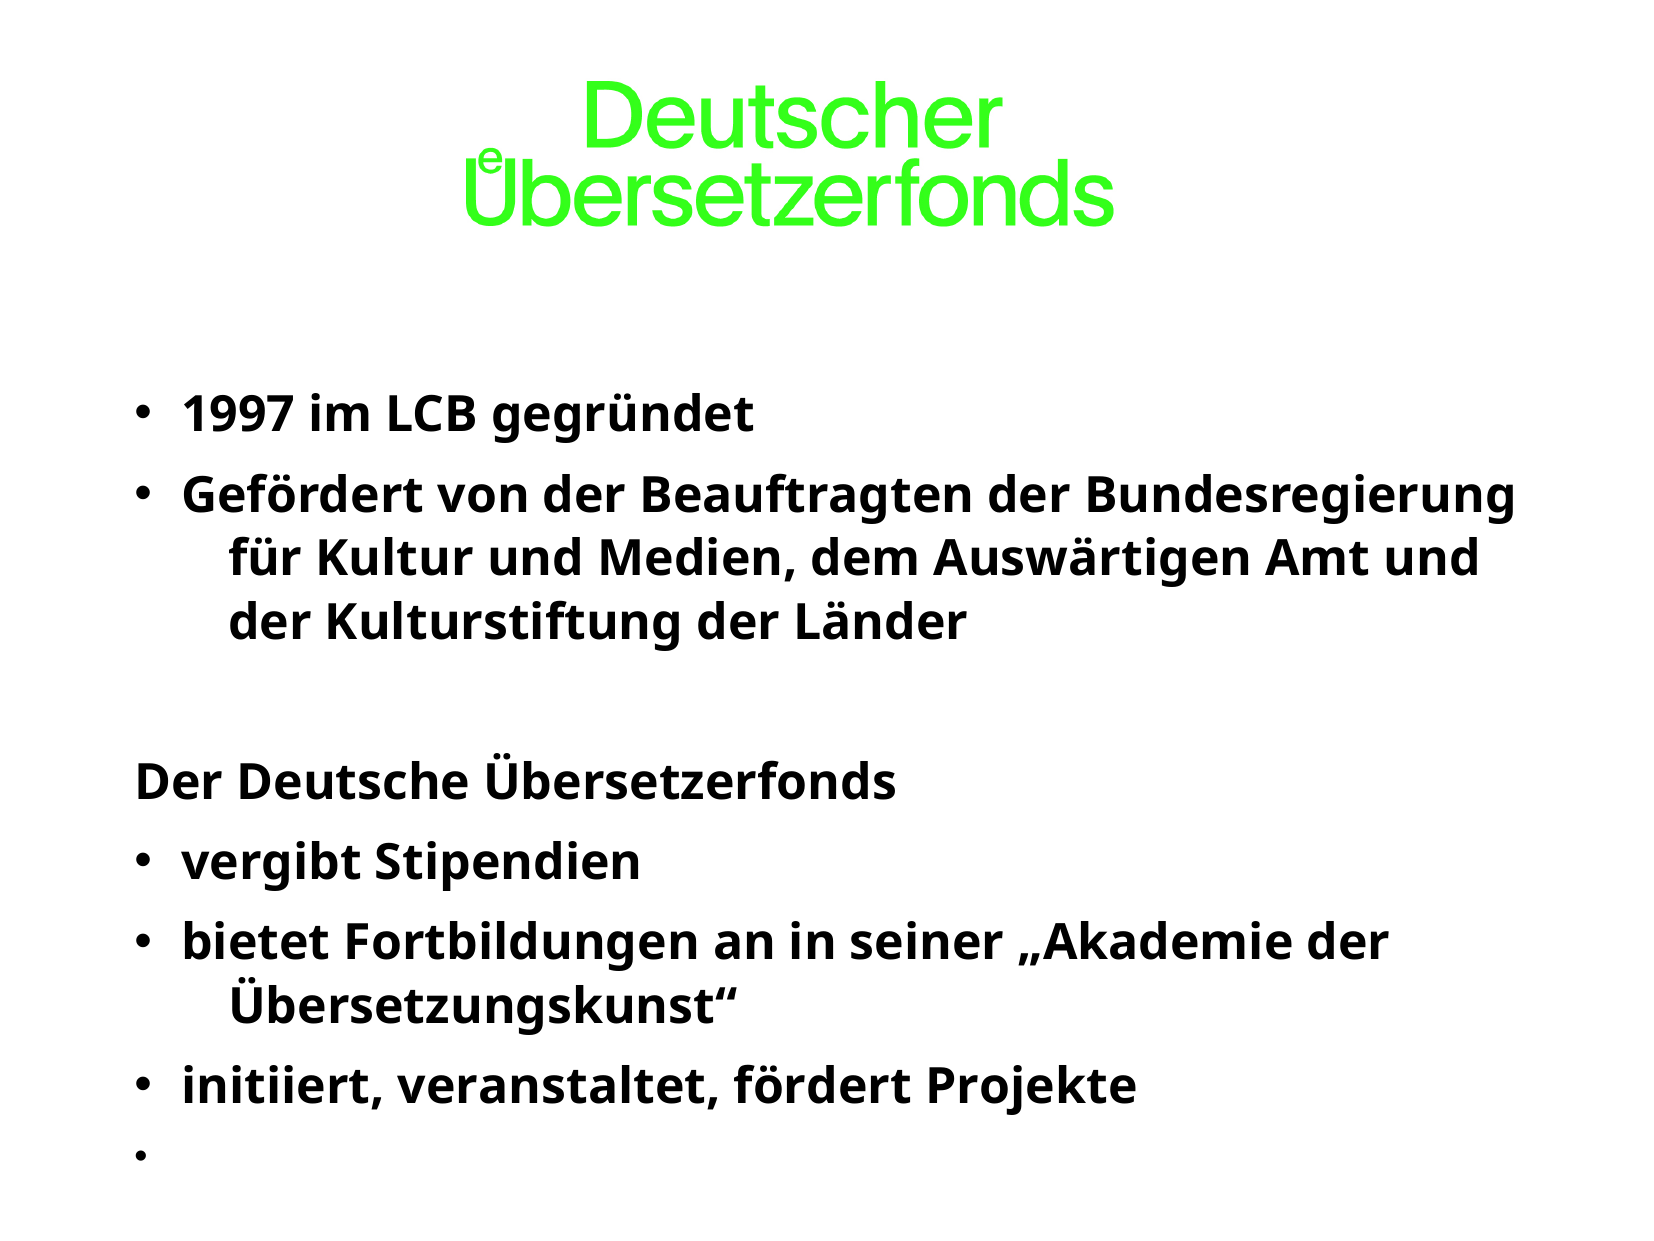

1997 im LCB gegründet
Gefördert von der Beauftragten der Bundesregierung für Kultur und Medien, dem Auswärtigen Amt und der Kulturstiftung der Länder
Der Deutsche Übersetzerfonds
vergibt Stipendien
bietet Fortbildungen an in seiner „Akademie der Übersetzungskunst“
initiiert, veranstaltet, fördert Projekte